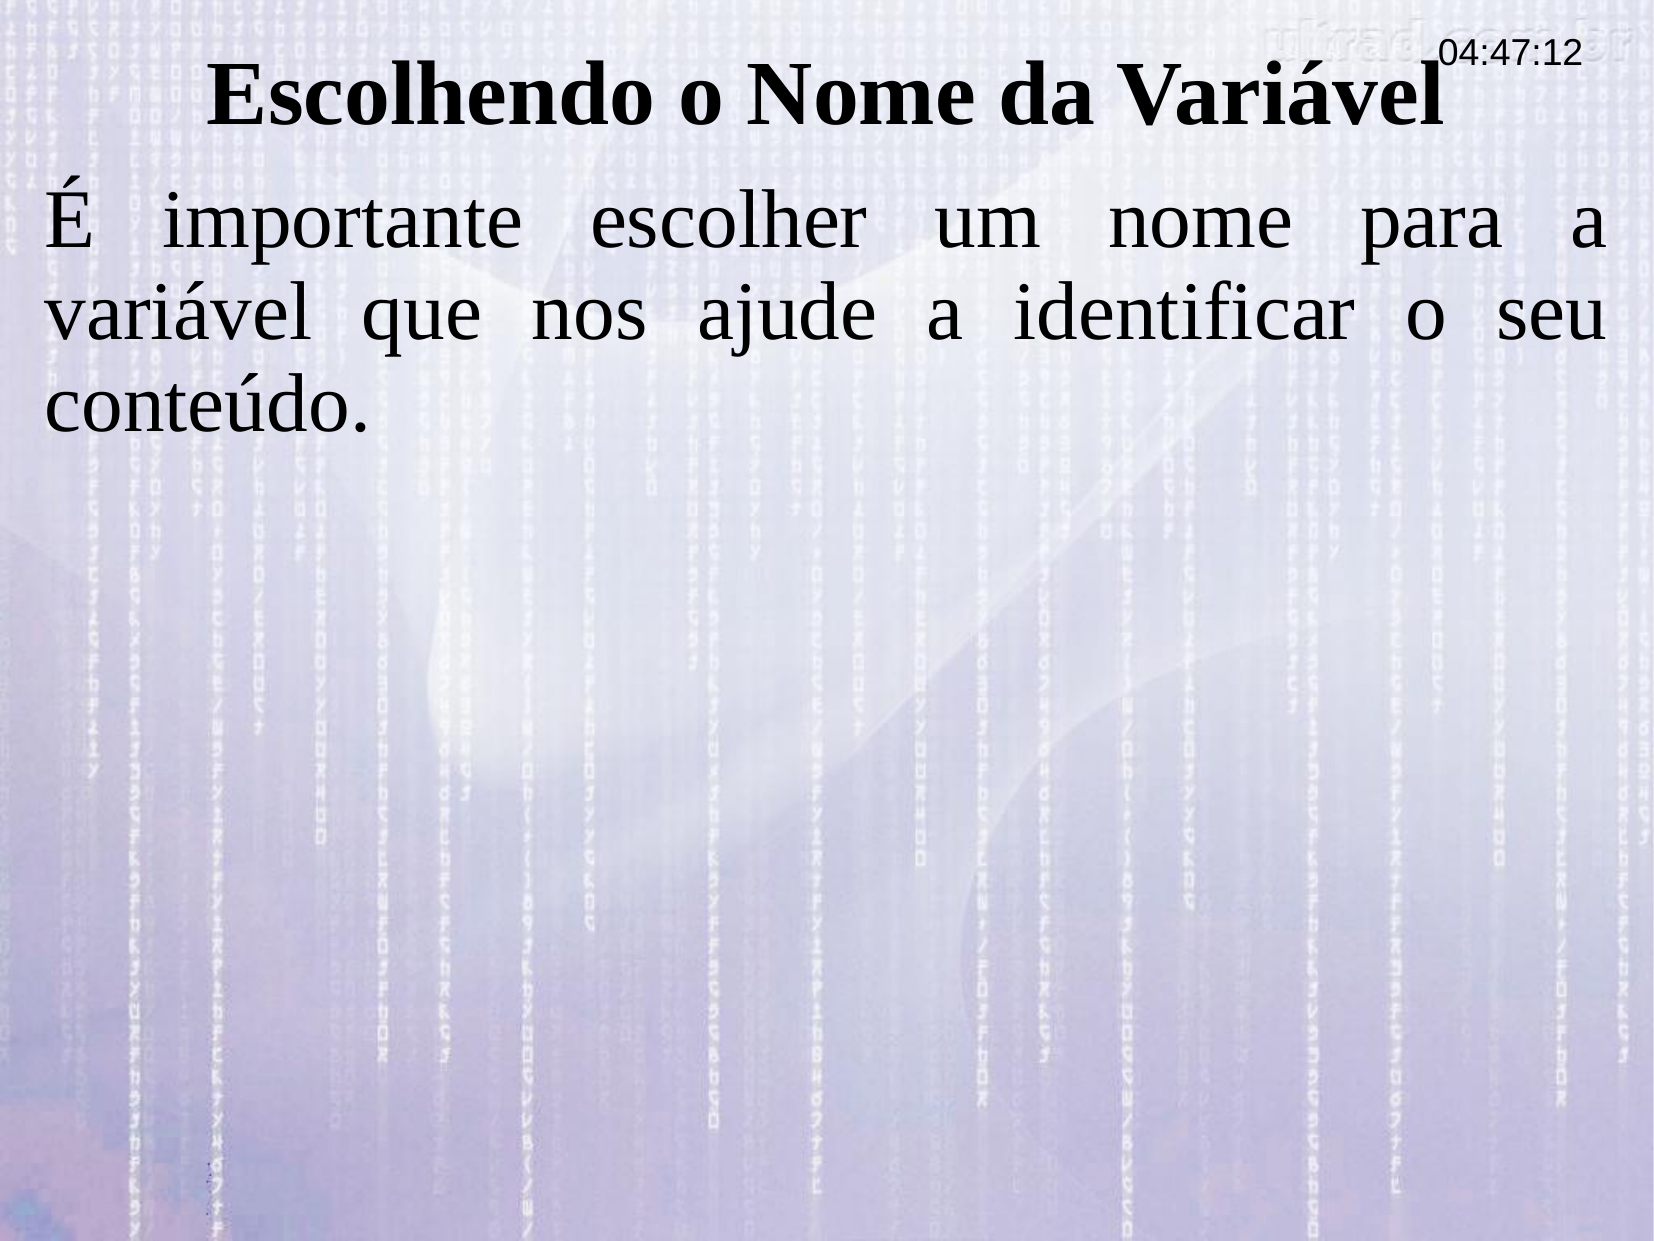

02:09:46
Escolhendo o Nome da Variável
É importante escolher um nome para a variável que nos ajude a identificar o seu conteúdo.